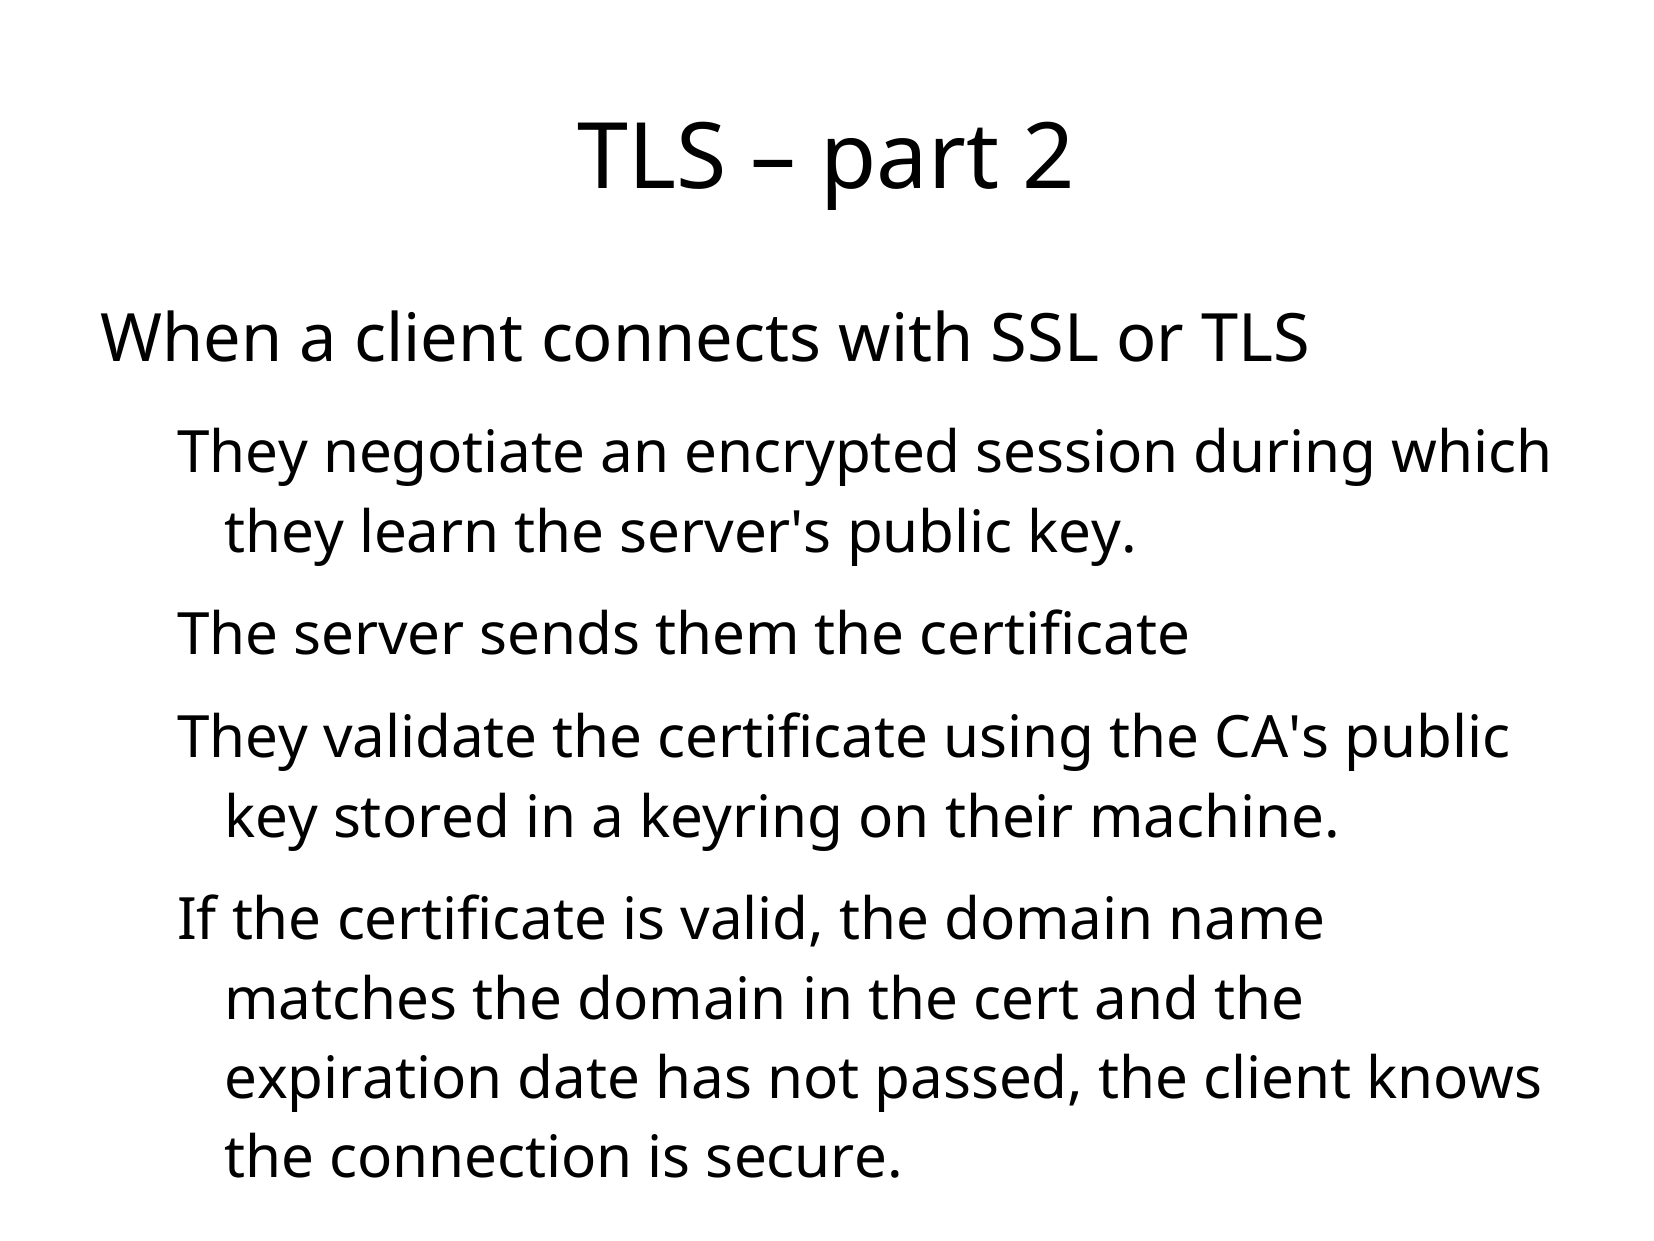

# TLS – part 2
When a client connects with SSL or TLS
They negotiate an encrypted session during which they learn the server's public key.
The server sends them the certificate
They validate the certificate using the CA's public key stored in a keyring on their machine.
If the certificate is valid, the domain name matches the domain in the cert and the expiration date has not passed, the client knows the connection is secure.